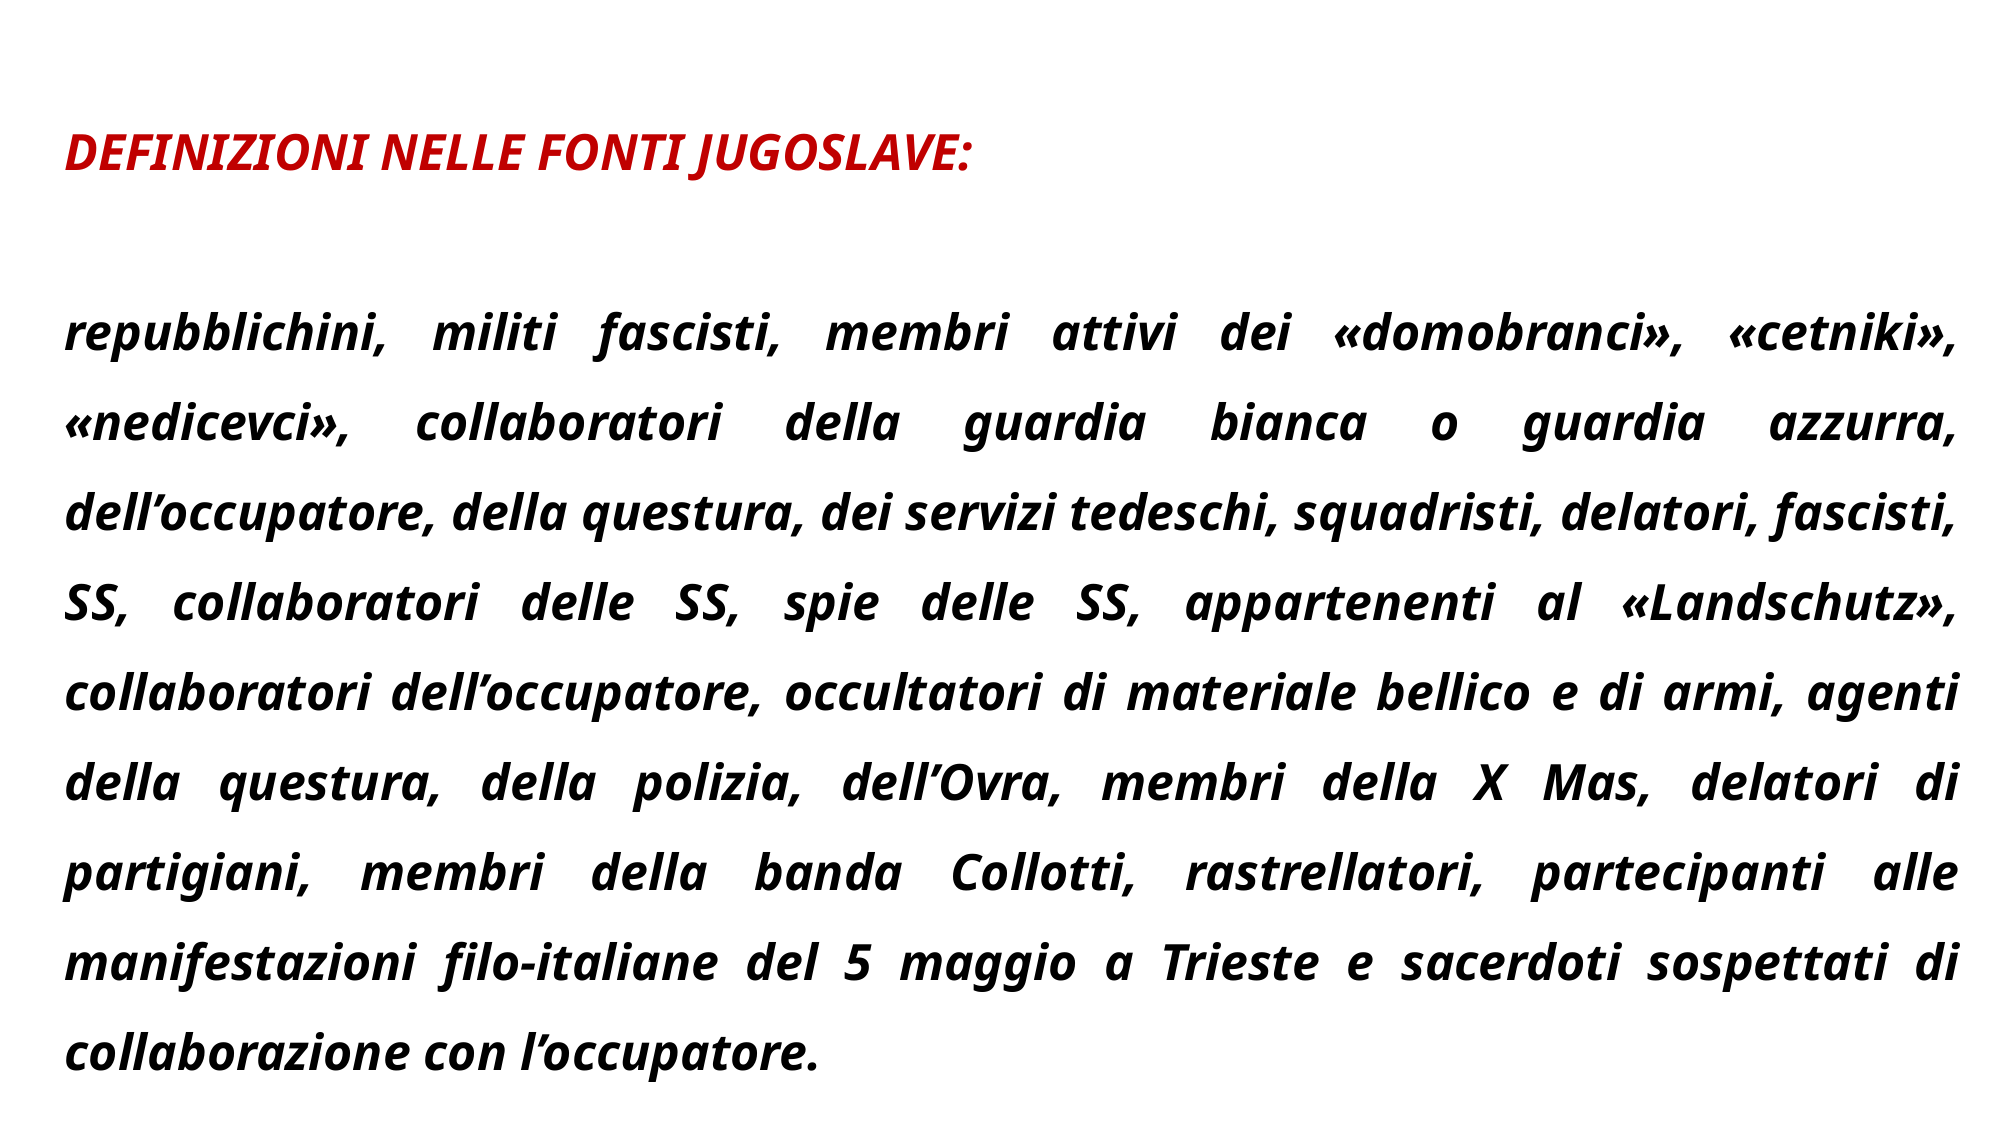

DEFINIZIONI NELLE FONTI JUGOSLAVE:
repubblichini, militi fascisti, membri attivi dei «domobranci», «cetniki», «nedicevci», collaboratori della guardia bianca o guardia azzurra, dell’occupatore, della questura, dei servizi tedeschi, squadristi, delatori, fascisti, SS, collaboratori delle SS, spie delle SS, appartenenti al «Landschutz», collaboratori dell’occupatore, occultatori di materiale bellico e di armi, agenti della questura, della polizia, dell’Ovra, membri della X Mas, delatori di partigiani, membri della banda Collotti, rastrellatori, partecipanti alle manifestazioni filo-italiane del 5 maggio a Trieste e sacerdoti sospettati di collaborazione con l’occupatore.